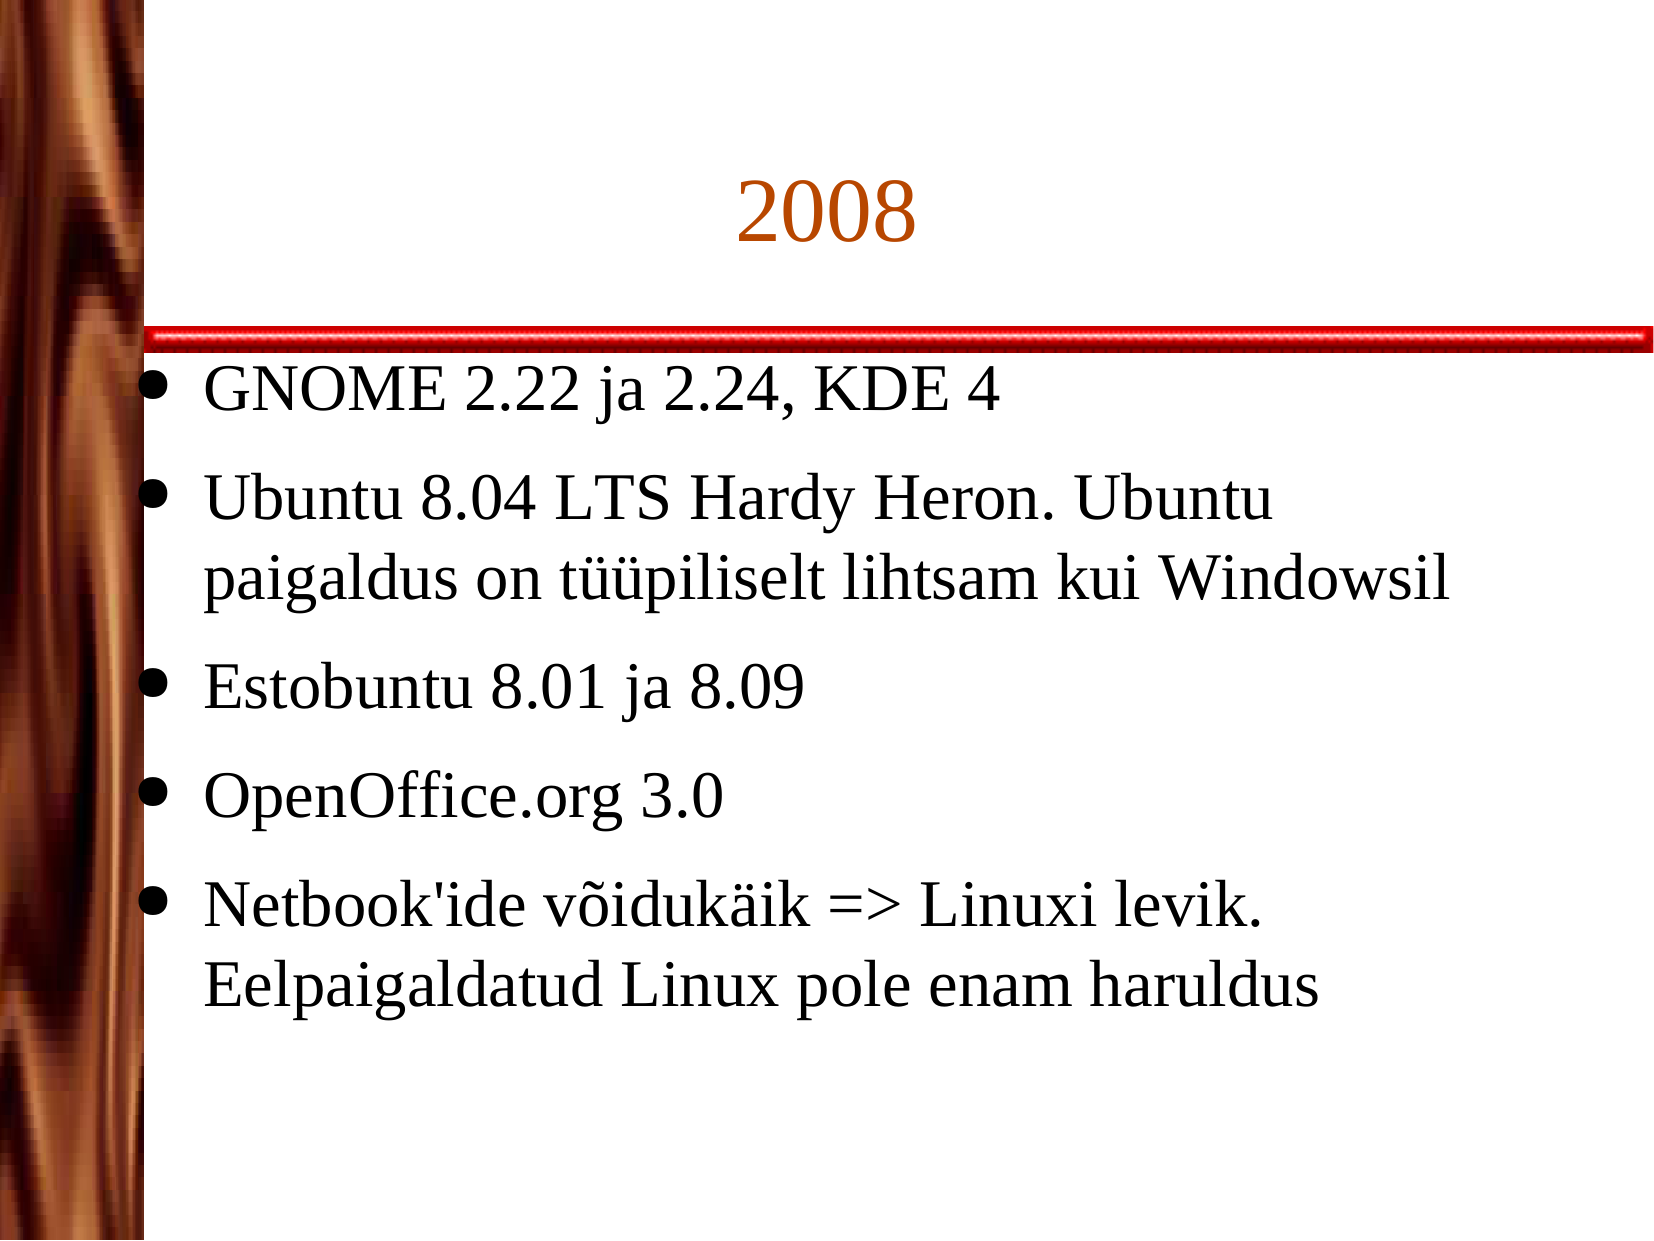

# 2008
GNOME 2.22 ja 2.24, KDE 4
Ubuntu 8.04 LTS Hardy Heron. Ubuntu paigaldus on tüüpiliselt lihtsam kui Windowsil
Estobuntu 8.01 ja 8.09
OpenOffice.org 3.0
Netbook'ide võidukäik => Linuxi levik. Eelpaigaldatud Linux pole enam haruldus